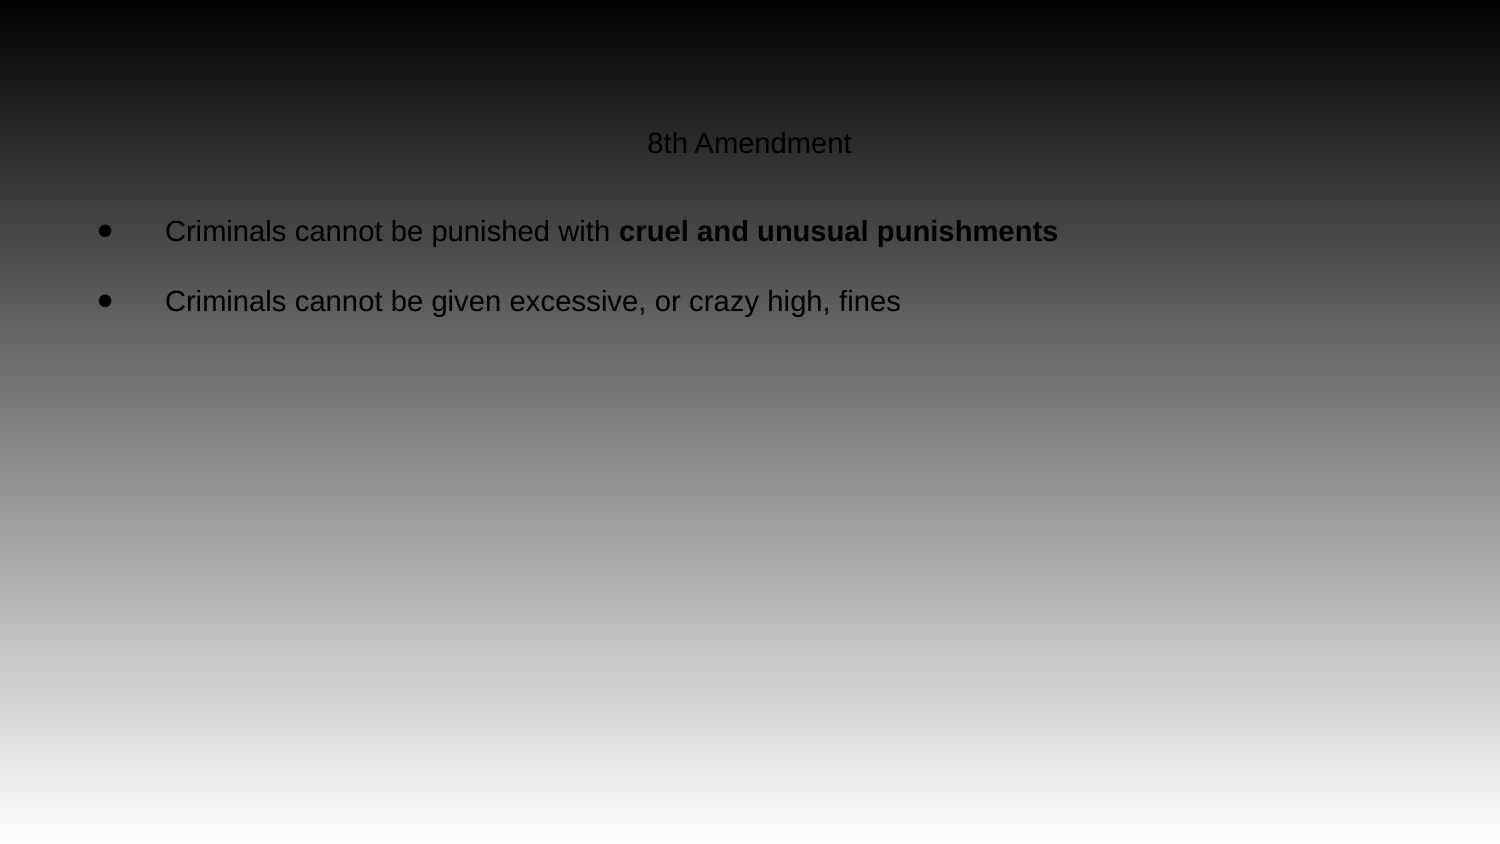

# 8th Amendment
Criminals cannot be punished with cruel and unusual punishments
Criminals cannot be given excessive, or crazy high, fines